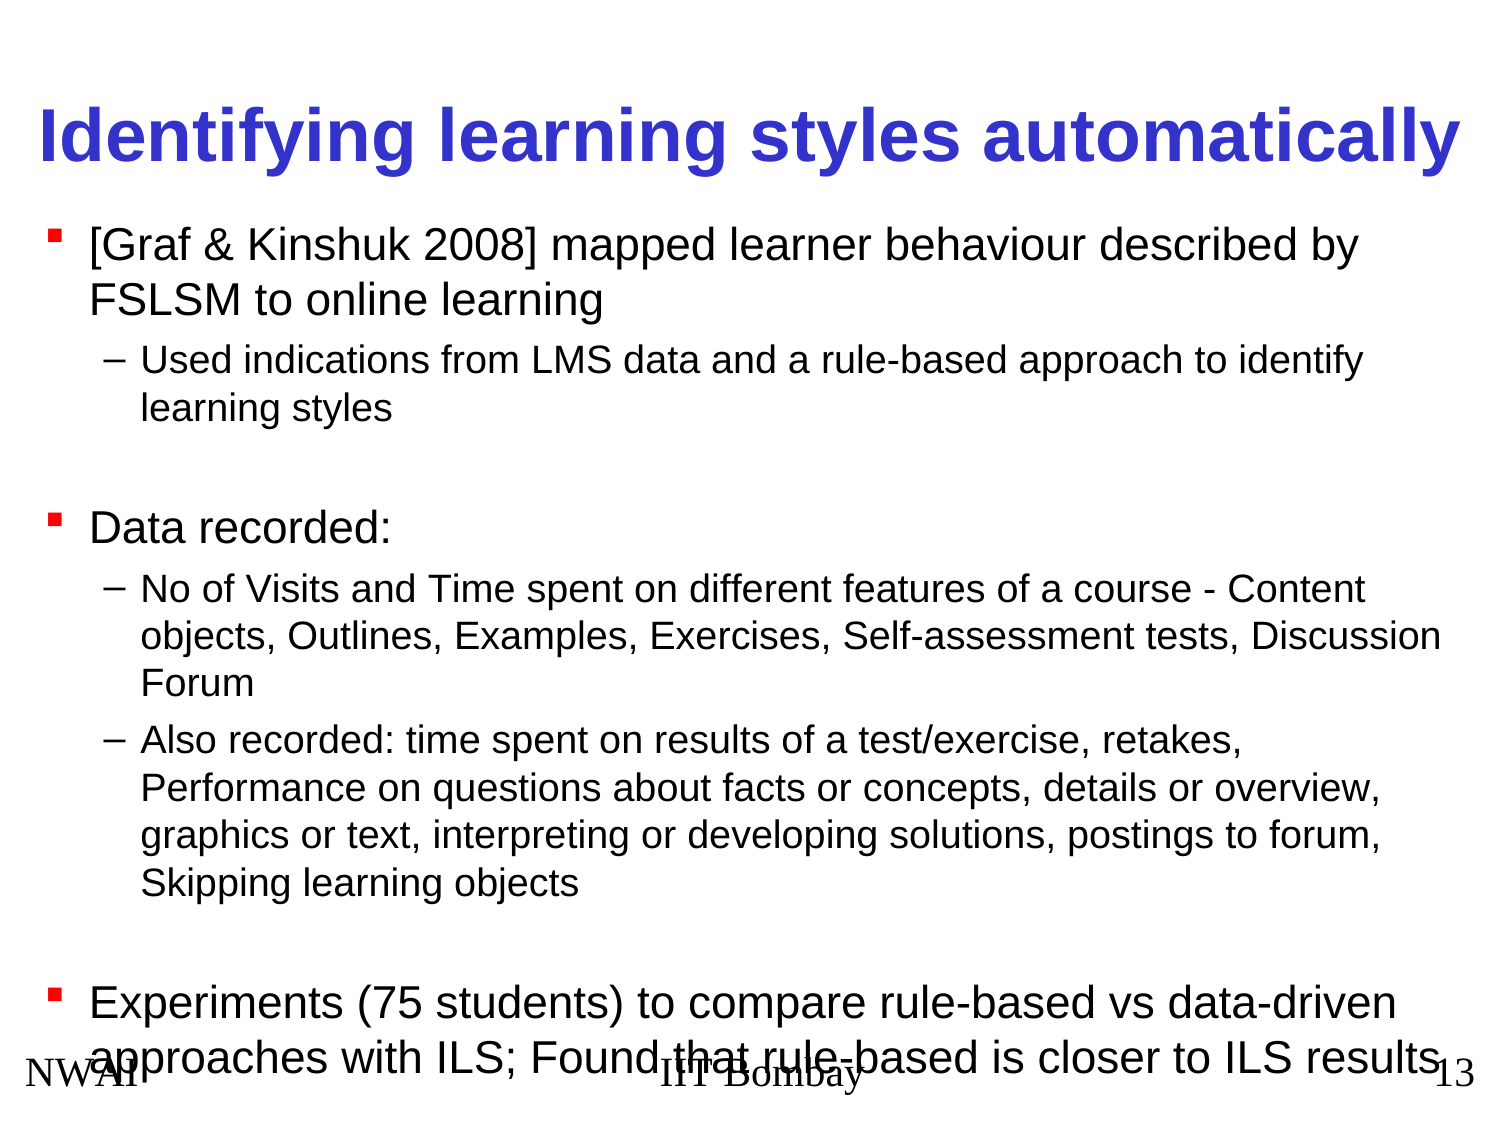

# Identifying learning styles automatically
[Graf & Kinshuk 2008] mapped learner behaviour described by FSLSM to online learning
Used indications from LMS data and a rule-based approach to identify learning styles
Data recorded:
No of Visits and Time spent on different features of a course - Content objects, Outlines, Examples, Exercises, Self-assessment tests, Discussion Forum
Also recorded: time spent on results of a test/exercise, retakes, Performance on questions about facts or concepts, details or overview, graphics or text, interpreting or developing solutions, postings to forum, Skipping learning objects
Experiments (75 students) to compare rule-based vs data-driven approaches with ILS; Found that rule-based is closer to ILS results
NWAI
IIT Bombay
13